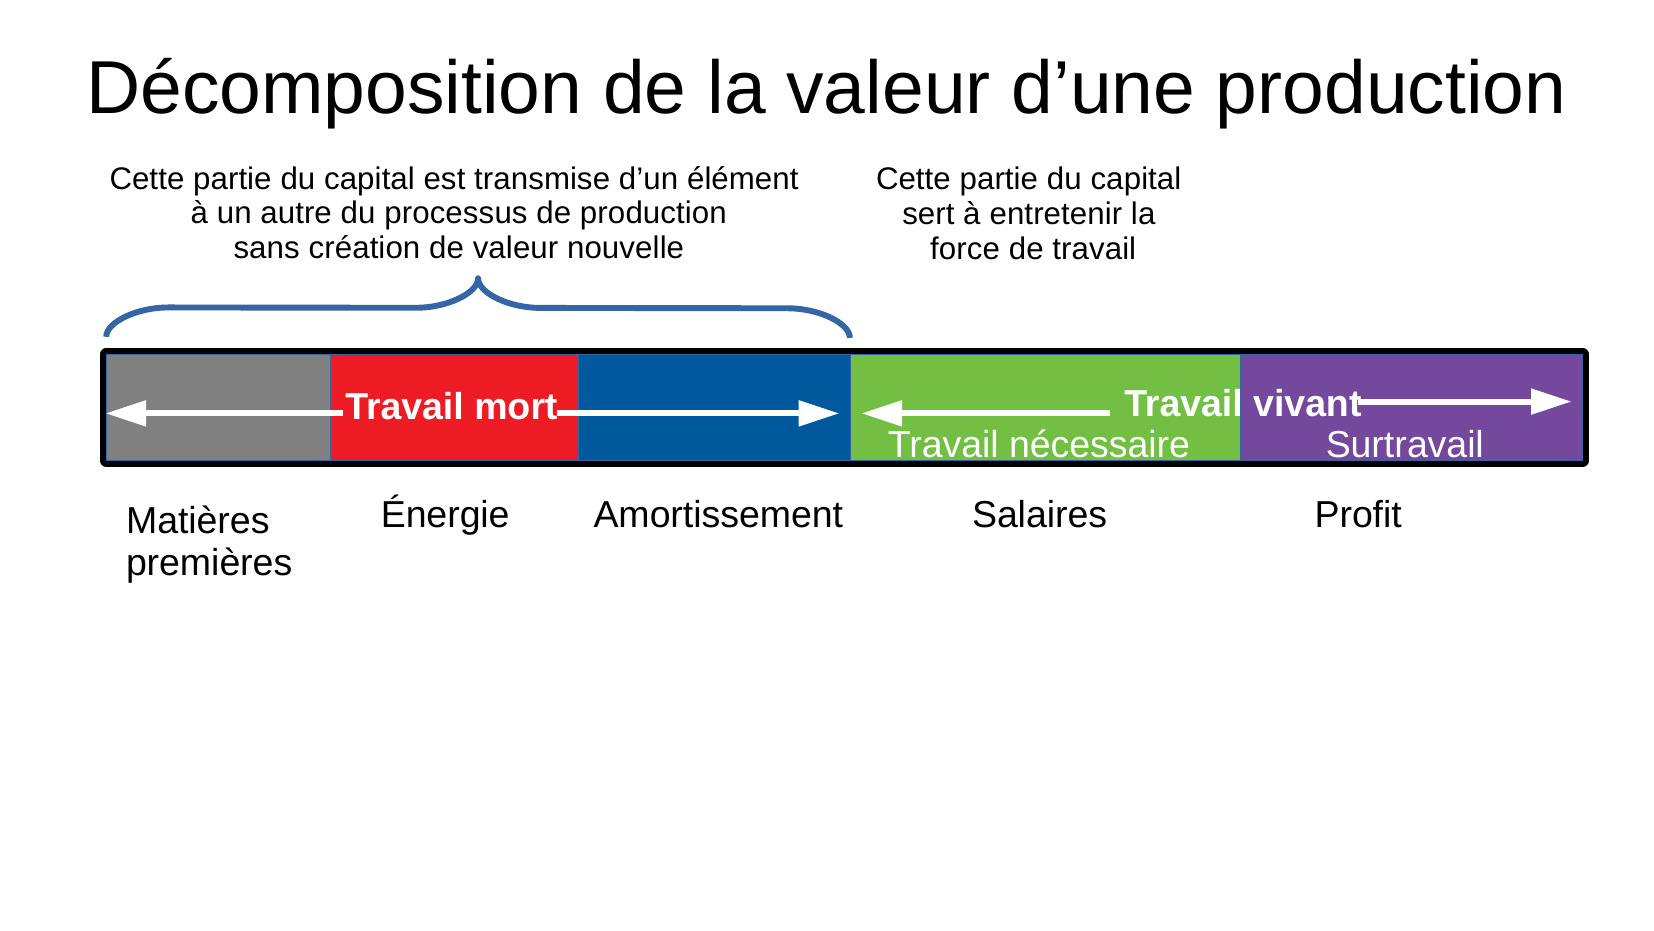

# Décomposition de la valeur d’une production
Cette partie du capital est transmise d’un élément
à un autre du processus de production
sans création de valeur nouvelle
Cette partie du capital
sert à entretenir la
force de travail
Travail vivant
Travail mort
Travail nécessaire
Surtravail
Énergie
Amortissement
Salaires
Profit
Matières
premières